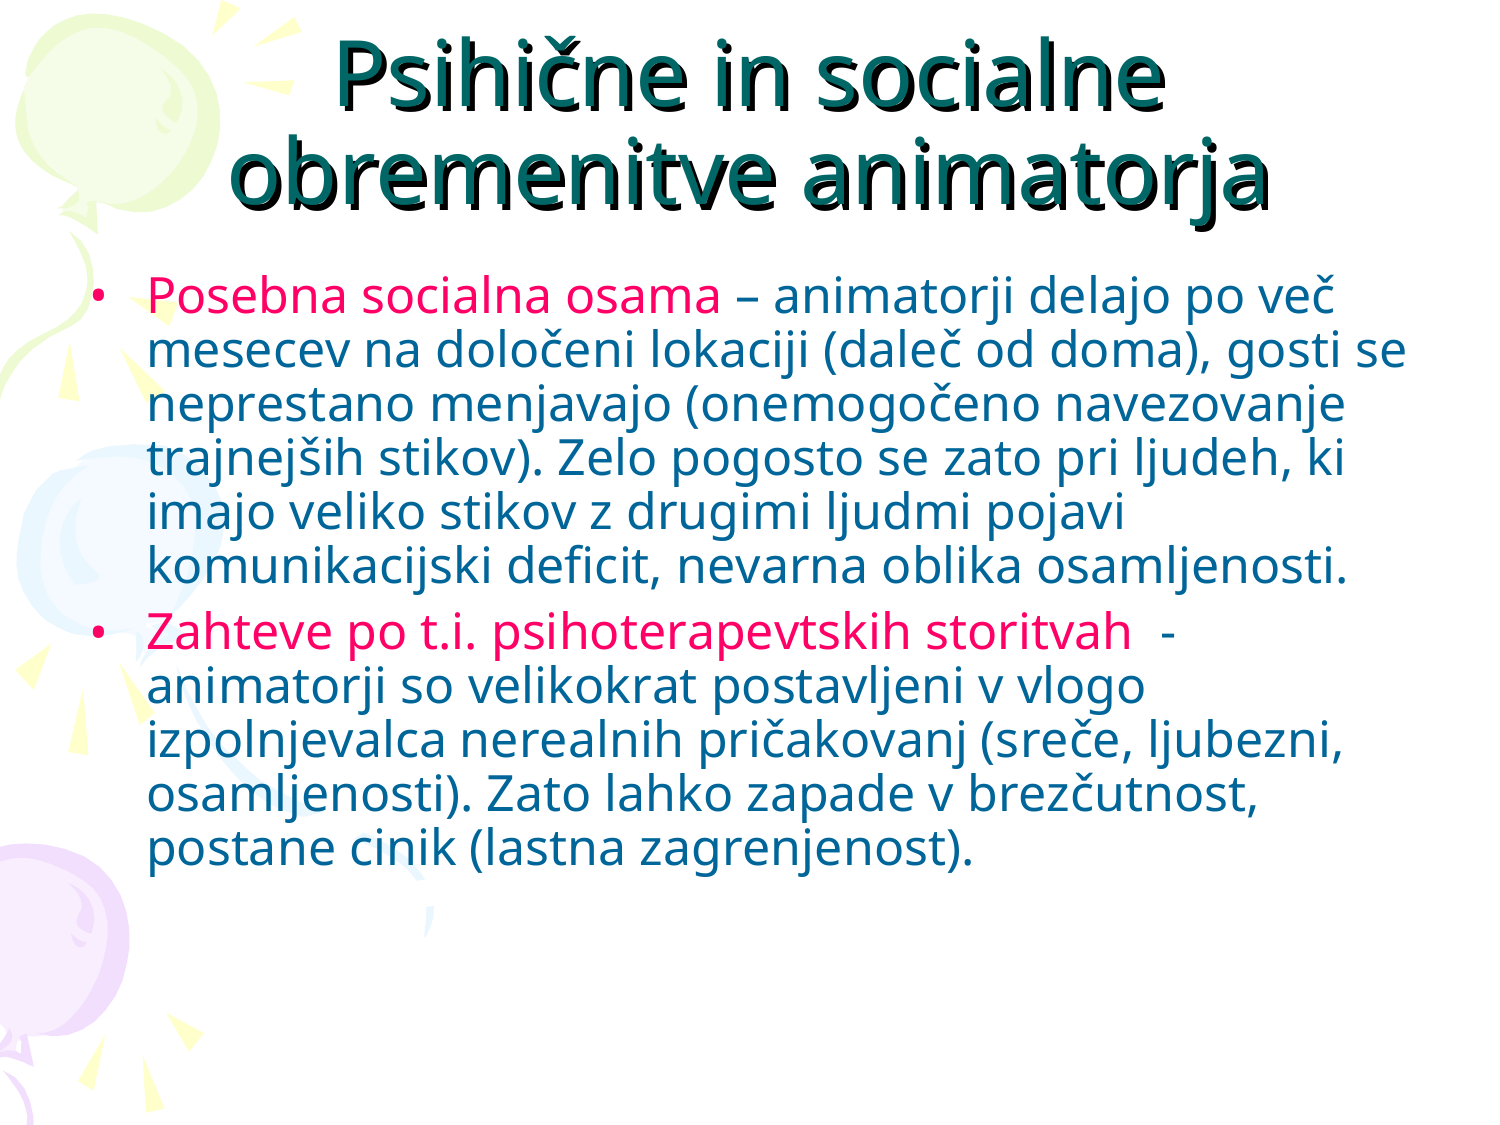

# Psihične in socialne obremenitve animatorja
Posebna socialna osama – animatorji delajo po več mesecev na določeni lokaciji (daleč od doma), gosti se neprestano menjavajo (onemogočeno navezovanje trajnejših stikov). Zelo pogosto se zato pri ljudeh, ki imajo veliko stikov z drugimi ljudmi pojavi komunikacijski deficit, nevarna oblika osamljenosti.
Zahteve po t.i. psihoterapevtskih storitvah - animatorji so velikokrat postavljeni v vlogo izpolnjevalca nerealnih pričakovanj (sreče, ljubezni, osamljenosti). Zato lahko zapade v brezčutnost, postane cinik (lastna zagrenjenost).